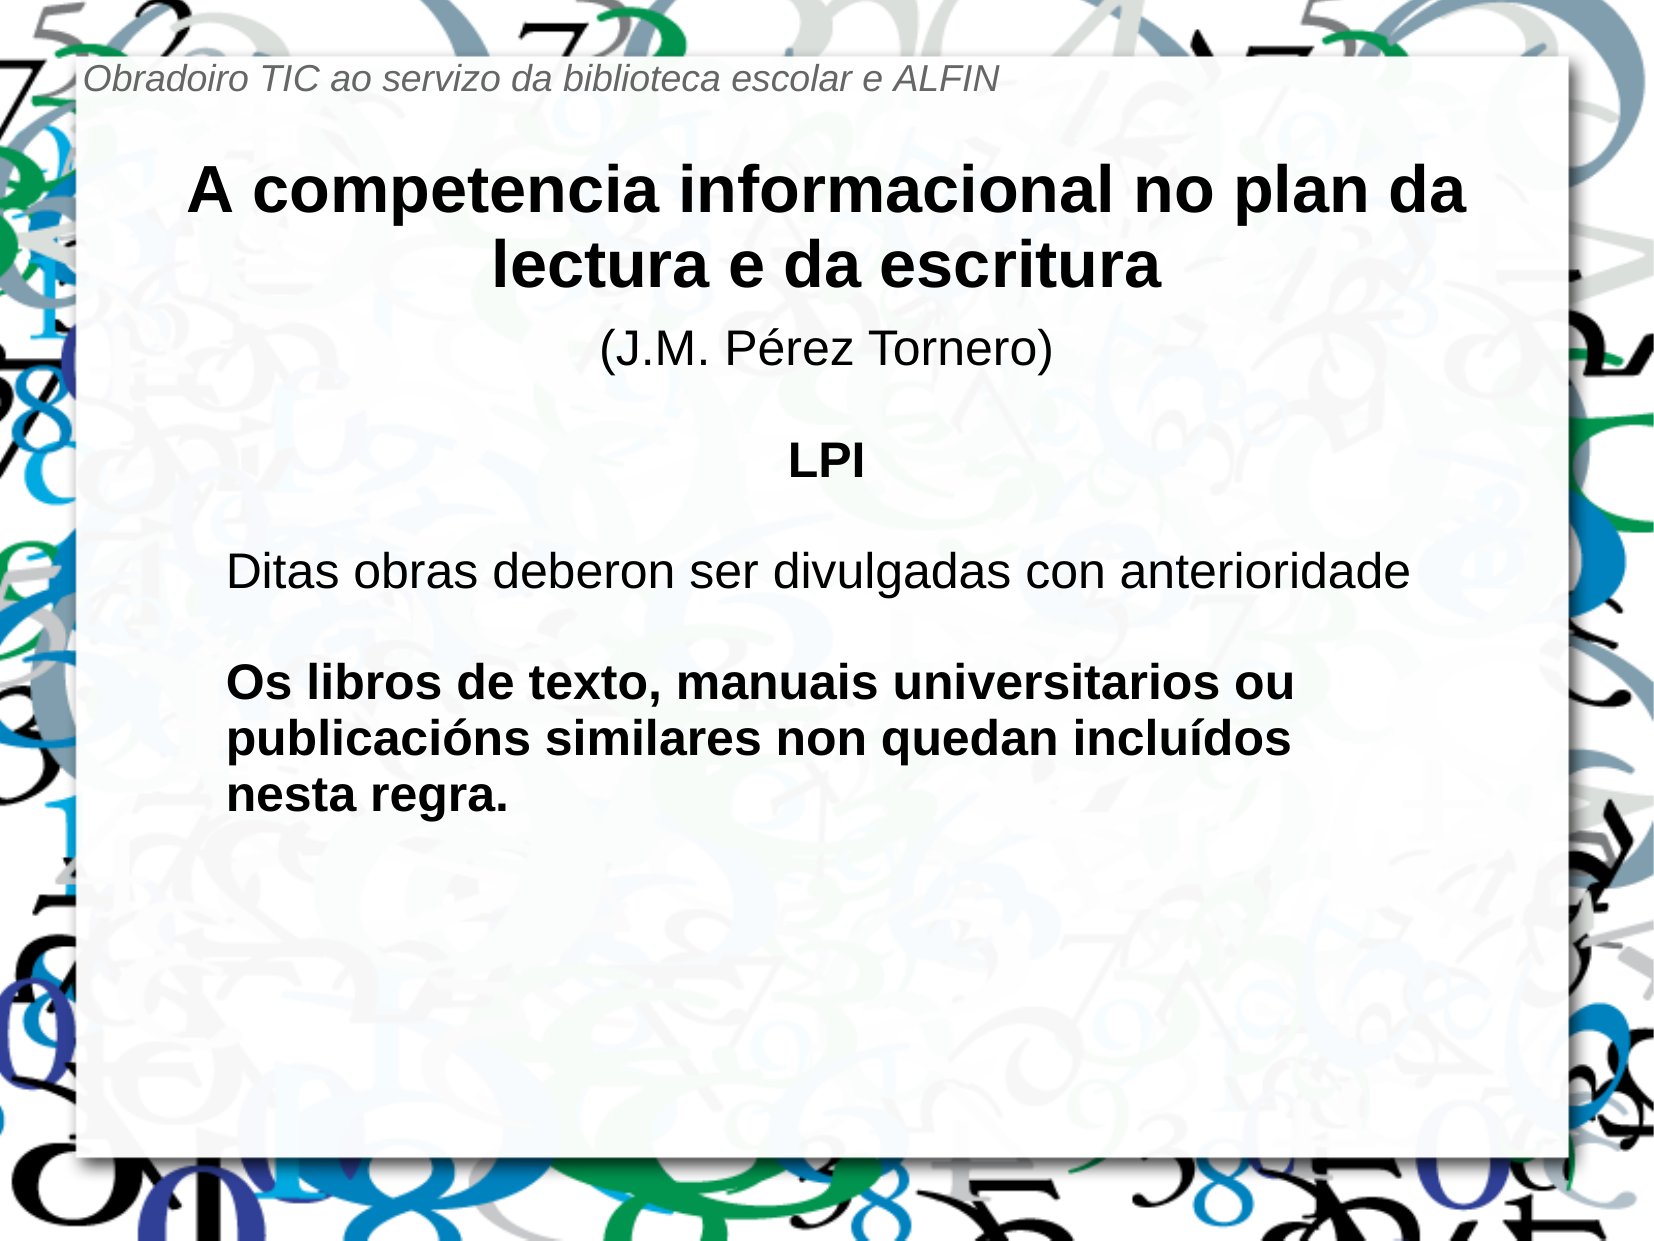

Obradoiro TIC ao servizo da biblioteca escolar e ALFIN
A competencia informacional no plan da lectura e da escritura
(J.M. Pérez Tornero)
LPI
Ditas obras deberon ser divulgadas con anterioridade
Os libros de texto, manuais universitarios ou publicacións similares non quedan incluídos nesta regra.